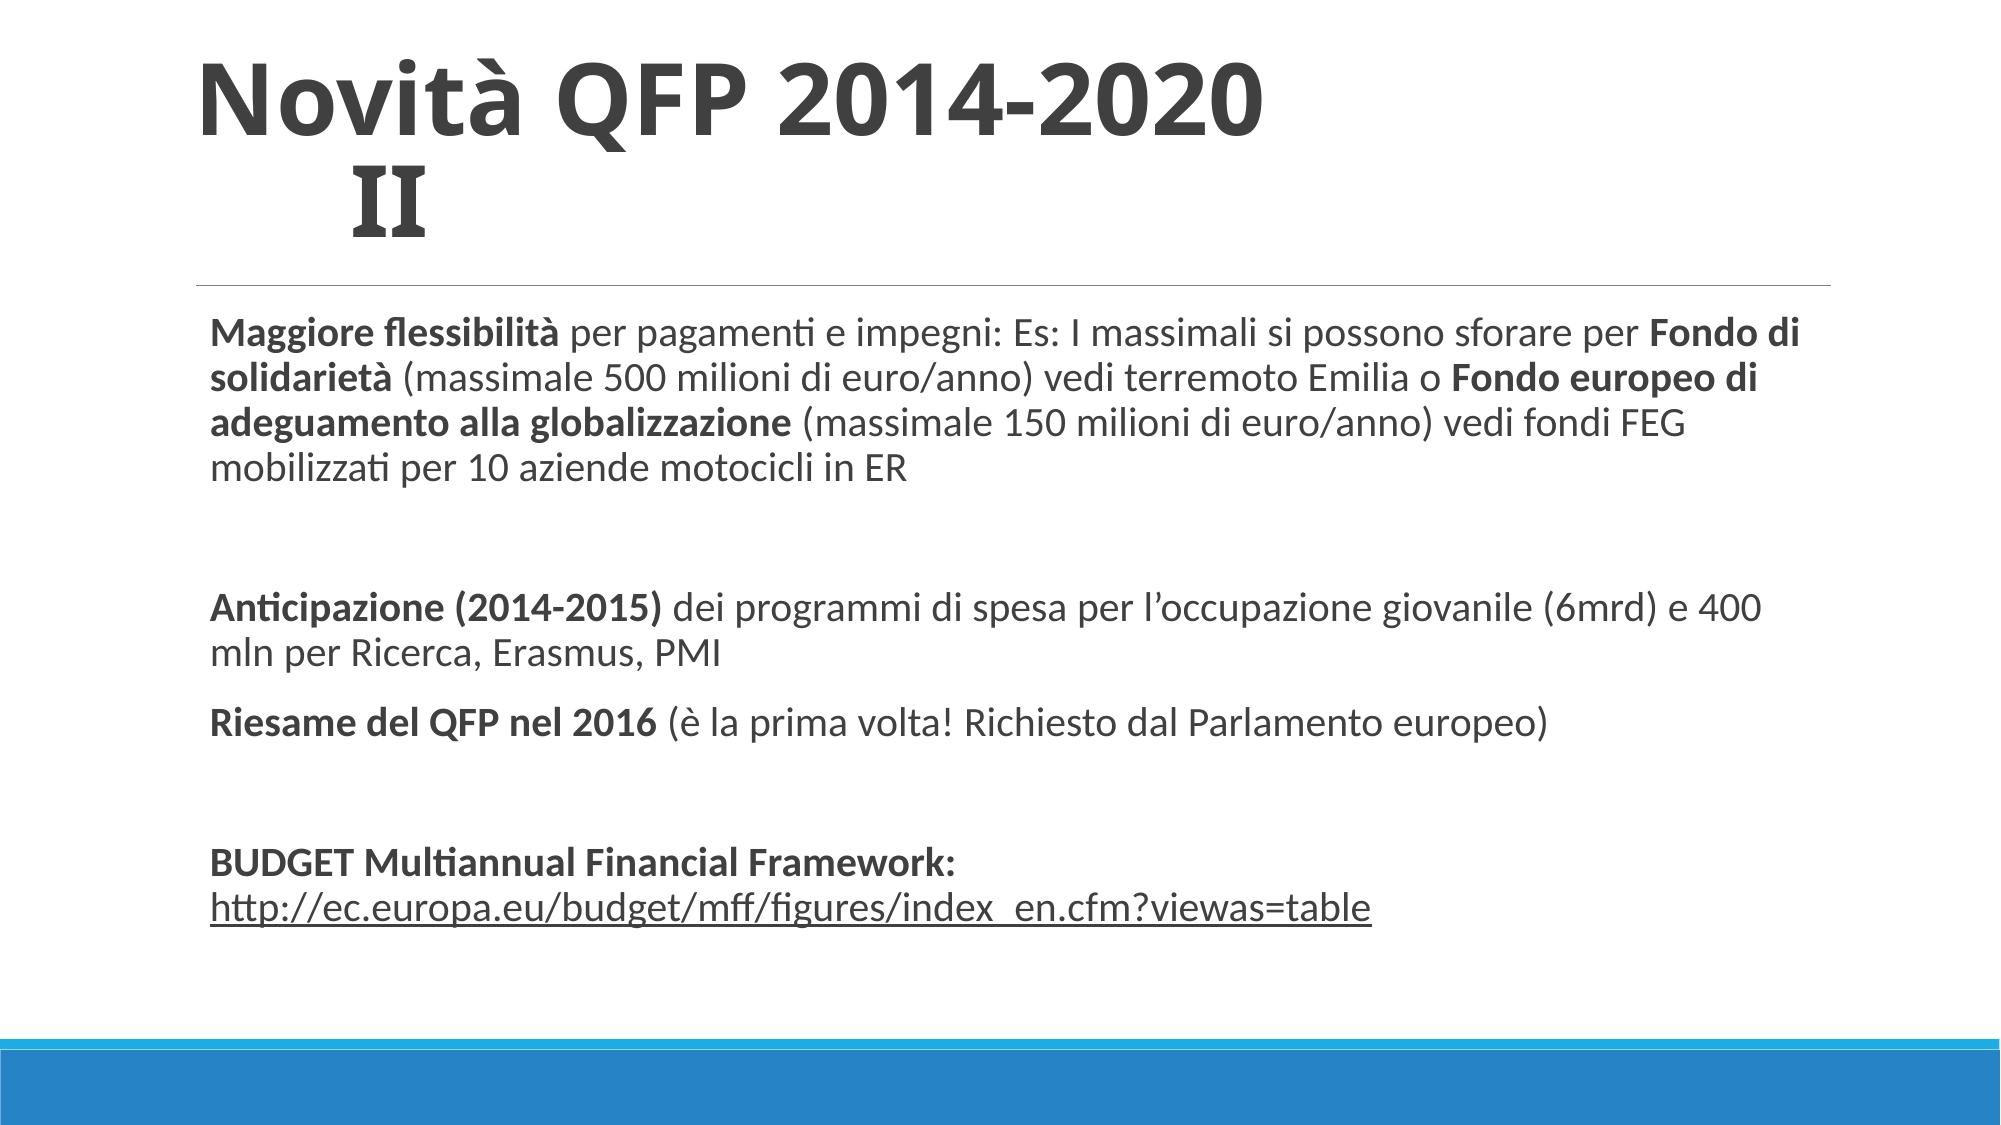

# Novità QFP 2014-2020 II
Maggiore flessibilità per pagamenti e impegni: Es: I massimali si possono sforare per Fondo di solidarietà (massimale 500 milioni di euro/anno) vedi terremoto Emilia o Fondo europeo di adeguamento alla globalizzazione (massimale 150 milioni di euro/anno) vedi fondi FEG mobilizzati per 10 aziende motocicli in ER
Anticipazione (2014-2015) dei programmi di spesa per l’occupazione giovanile (6mrd) e 400 mln per Ricerca, Erasmus, PMI
Riesame del QFP nel 2016 (è la prima volta! Richiesto dal Parlamento europeo)
BUDGET Multiannual Financial Framework: http://ec.europa.eu/budget/mff/figures/index_en.cfm?viewas=table